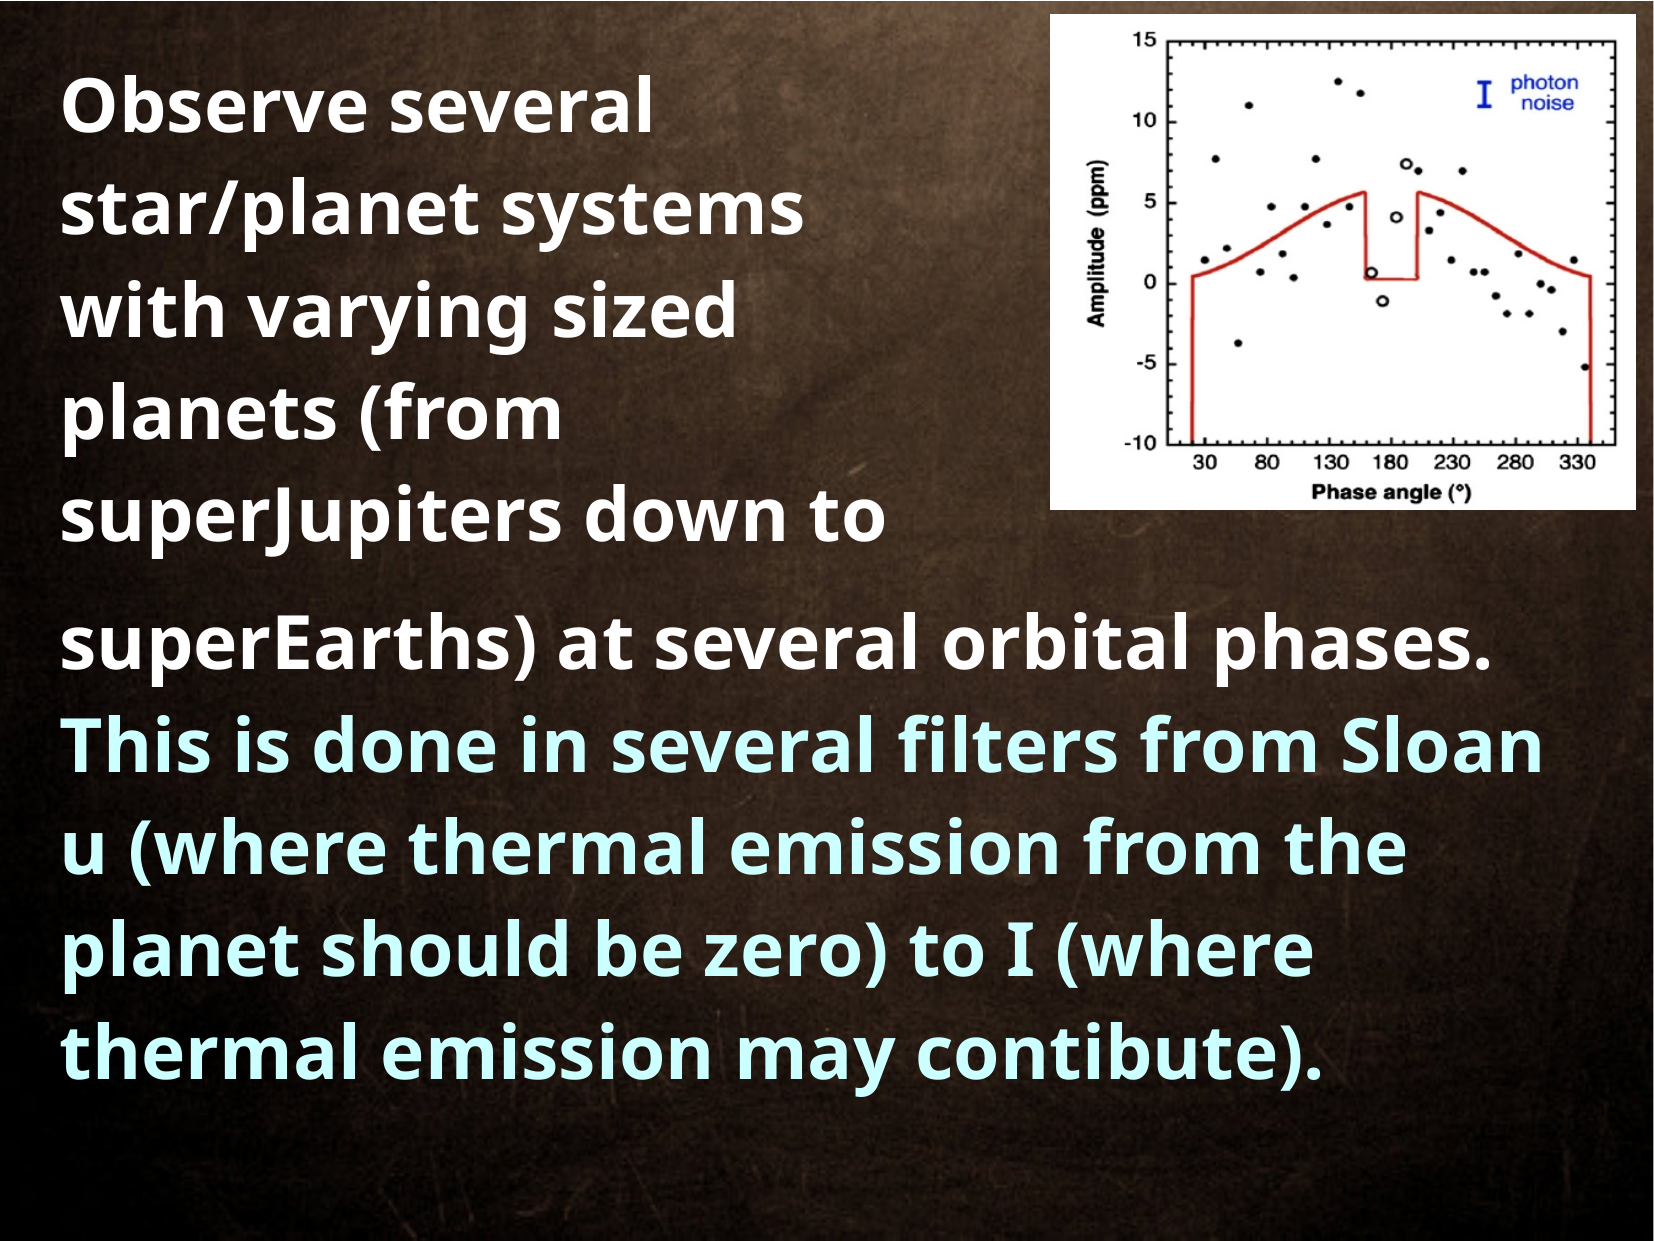

Observe several star/planet systems with varying sized planets (from superJupiters down to
superEarths) at several orbital phases.
This is done in several filters from Sloan u (where thermal emission from the planet should be zero) to I (where thermal emission may contibute).